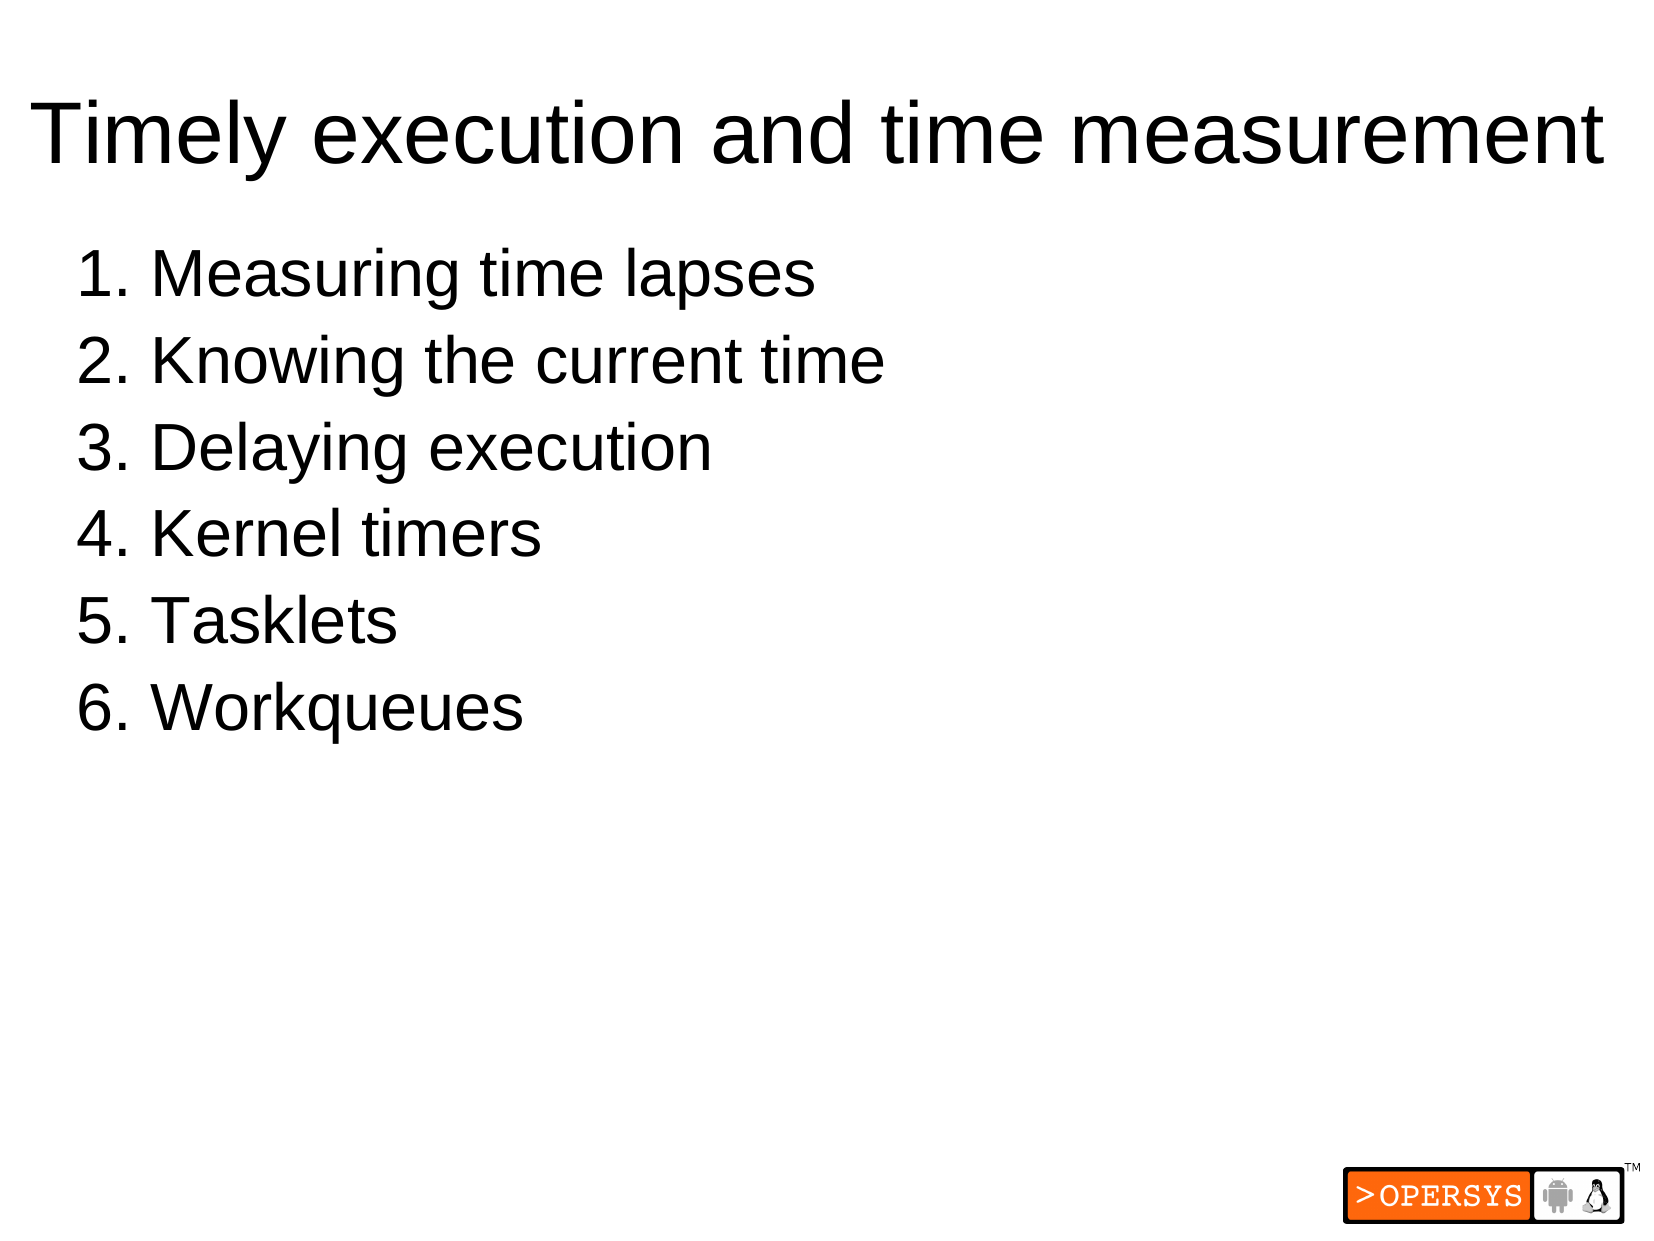

# Timely execution and time measurement
 Measuring time lapses
 Knowing the current time
 Delaying execution
 Kernel timers
 Tasklets
 Workqueues